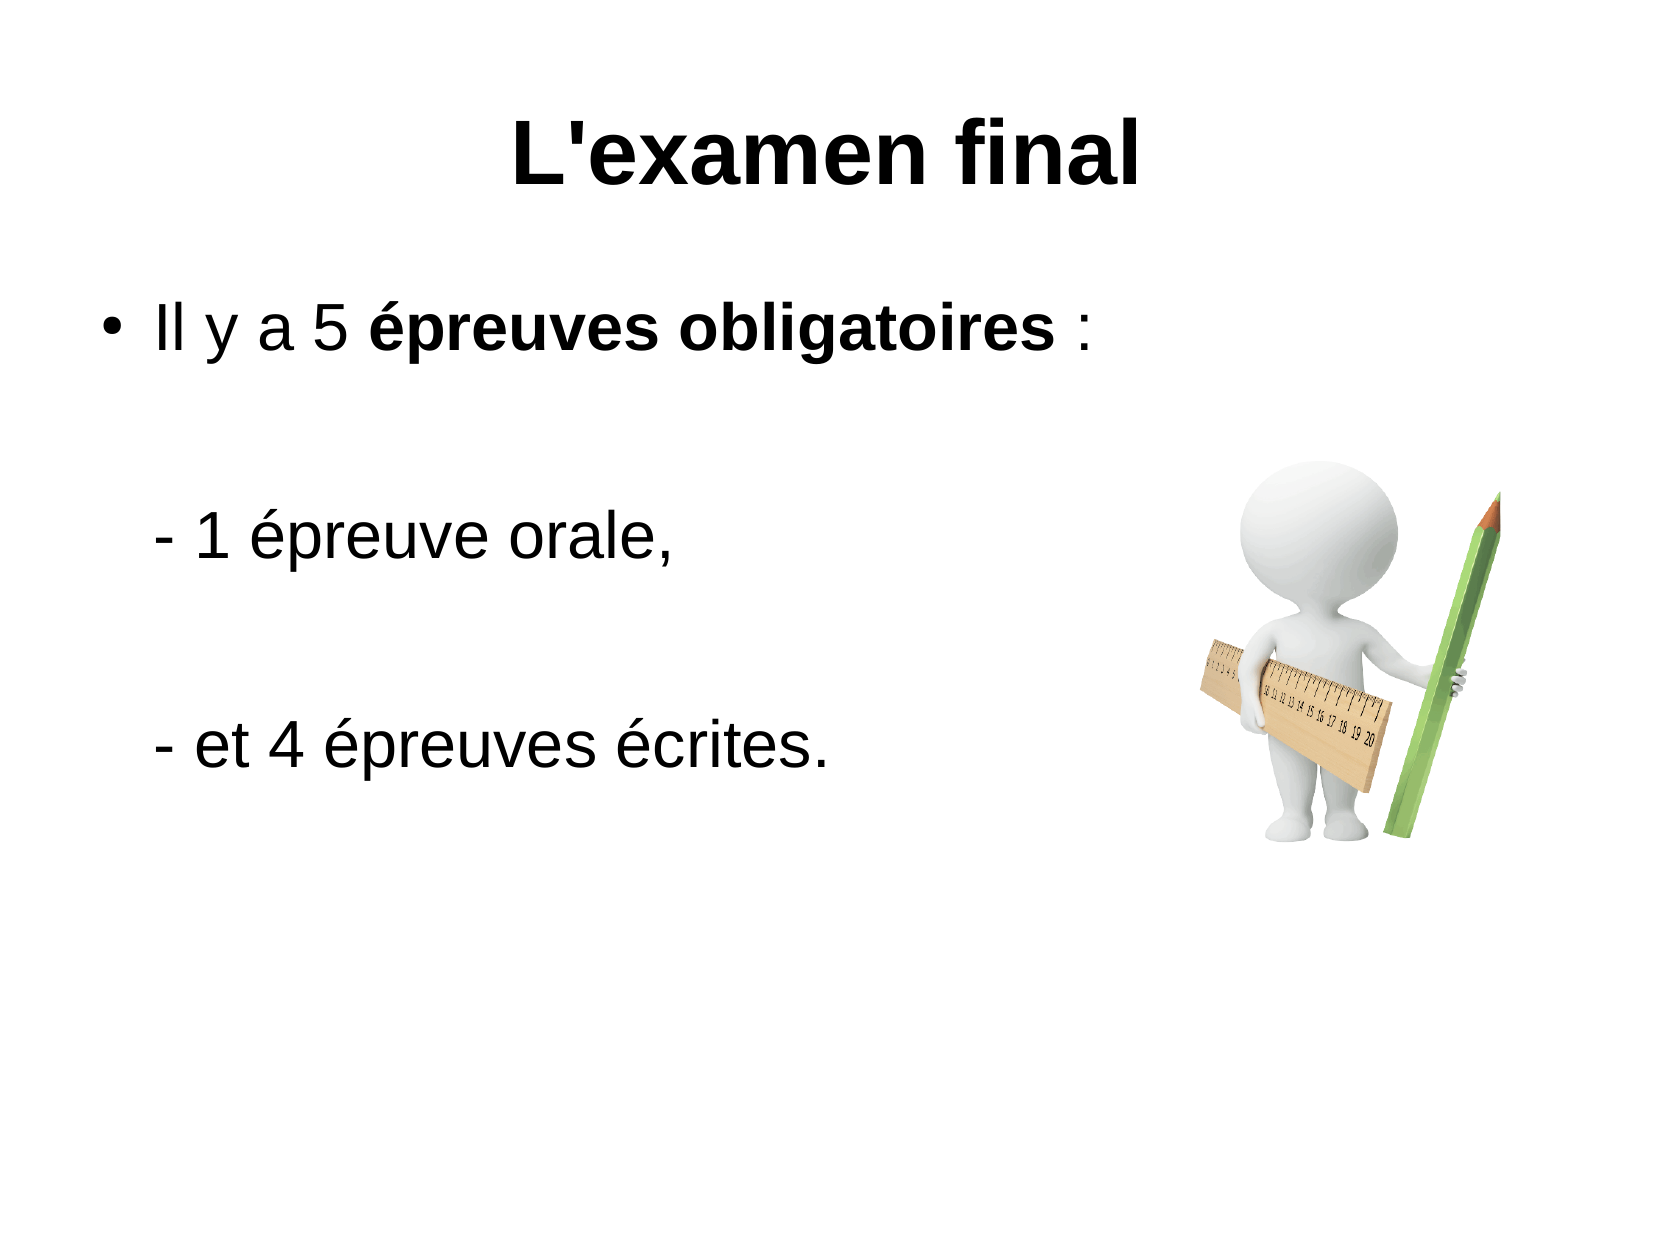

# L'examen final
Il y a 5 épreuves obligatoires :
- 1 épreuve orale,
- et 4 épreuves écrites.